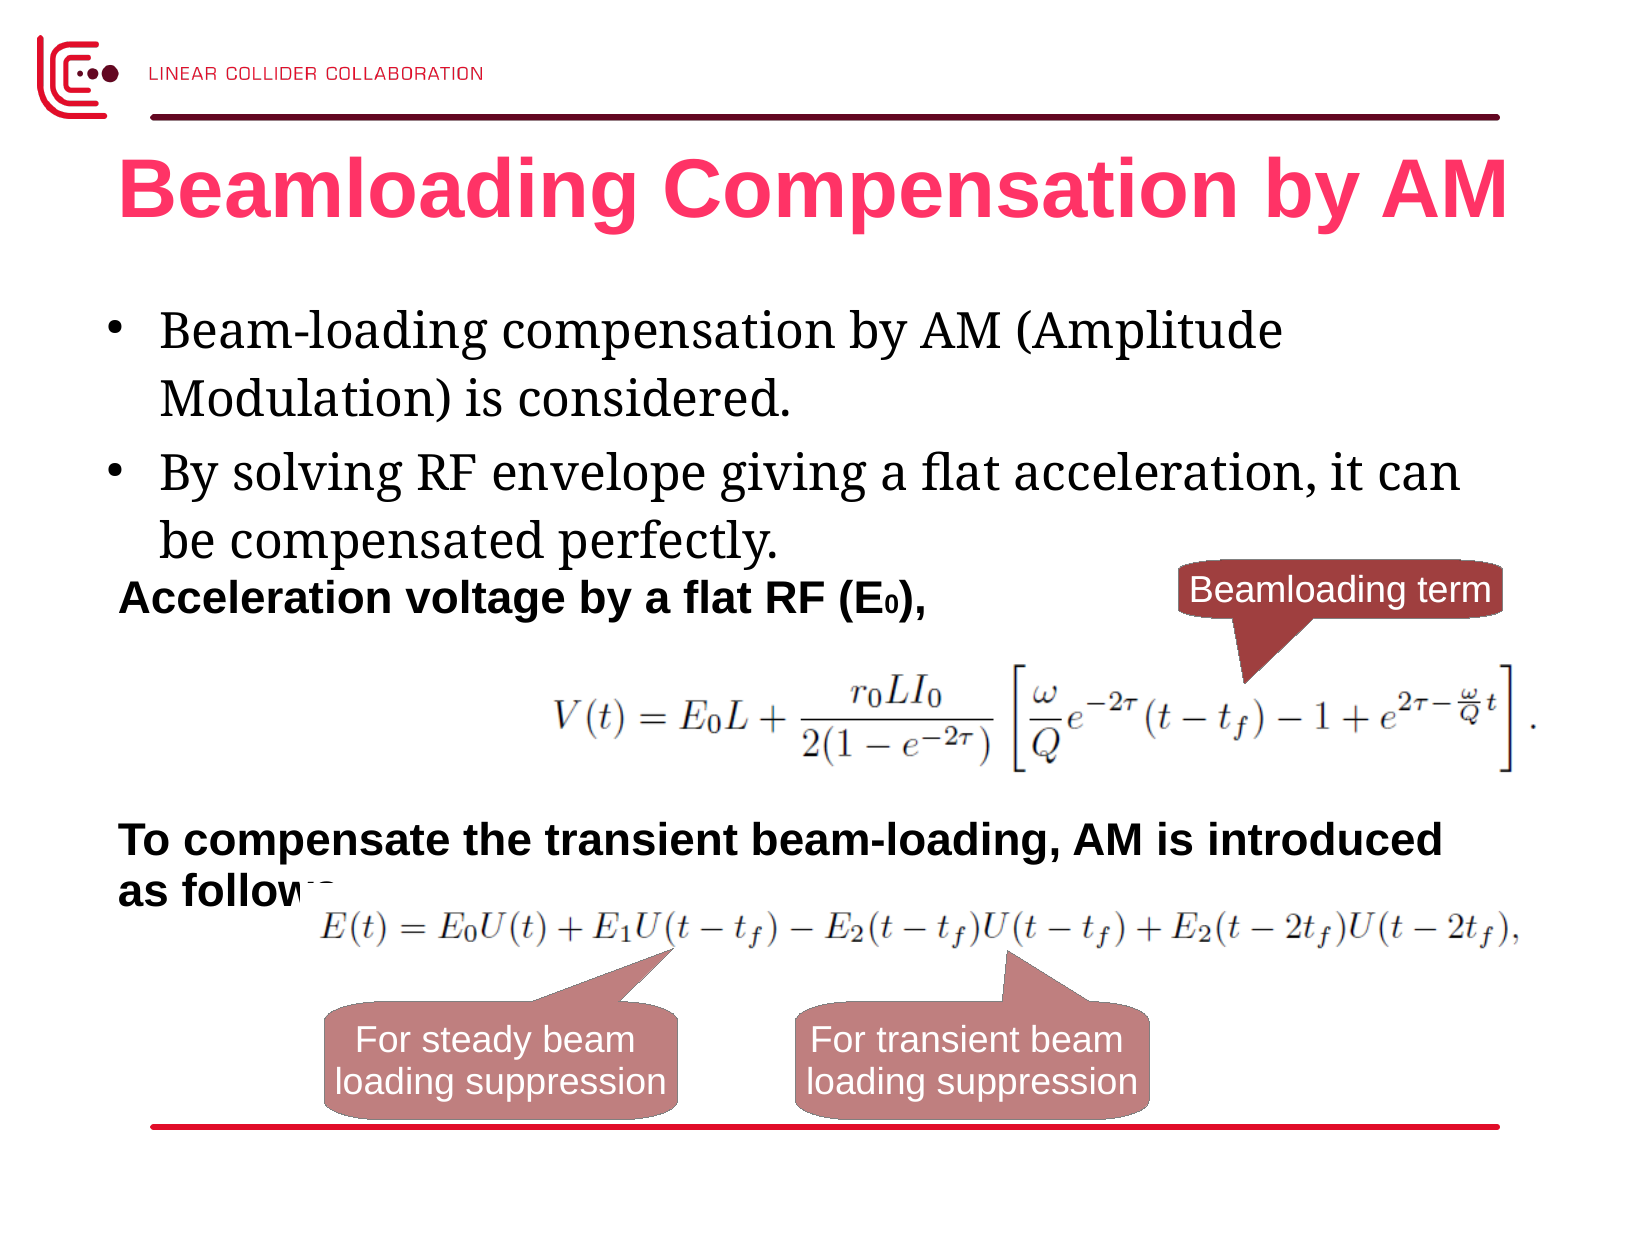

# Beamloading Compensation by AM
Beam-loading compensation by AM (Amplitude Modulation) is considered.
By solving RF envelope giving a flat acceleration, it can be compensated perfectly.
Beamloading term
Beamloading term
Acceleration voltage by a flat RF (E0),
To compensate the transient beam-loading, AM is introduced as follows,
For steady beam
loading suppression
For transient beam
loading suppression